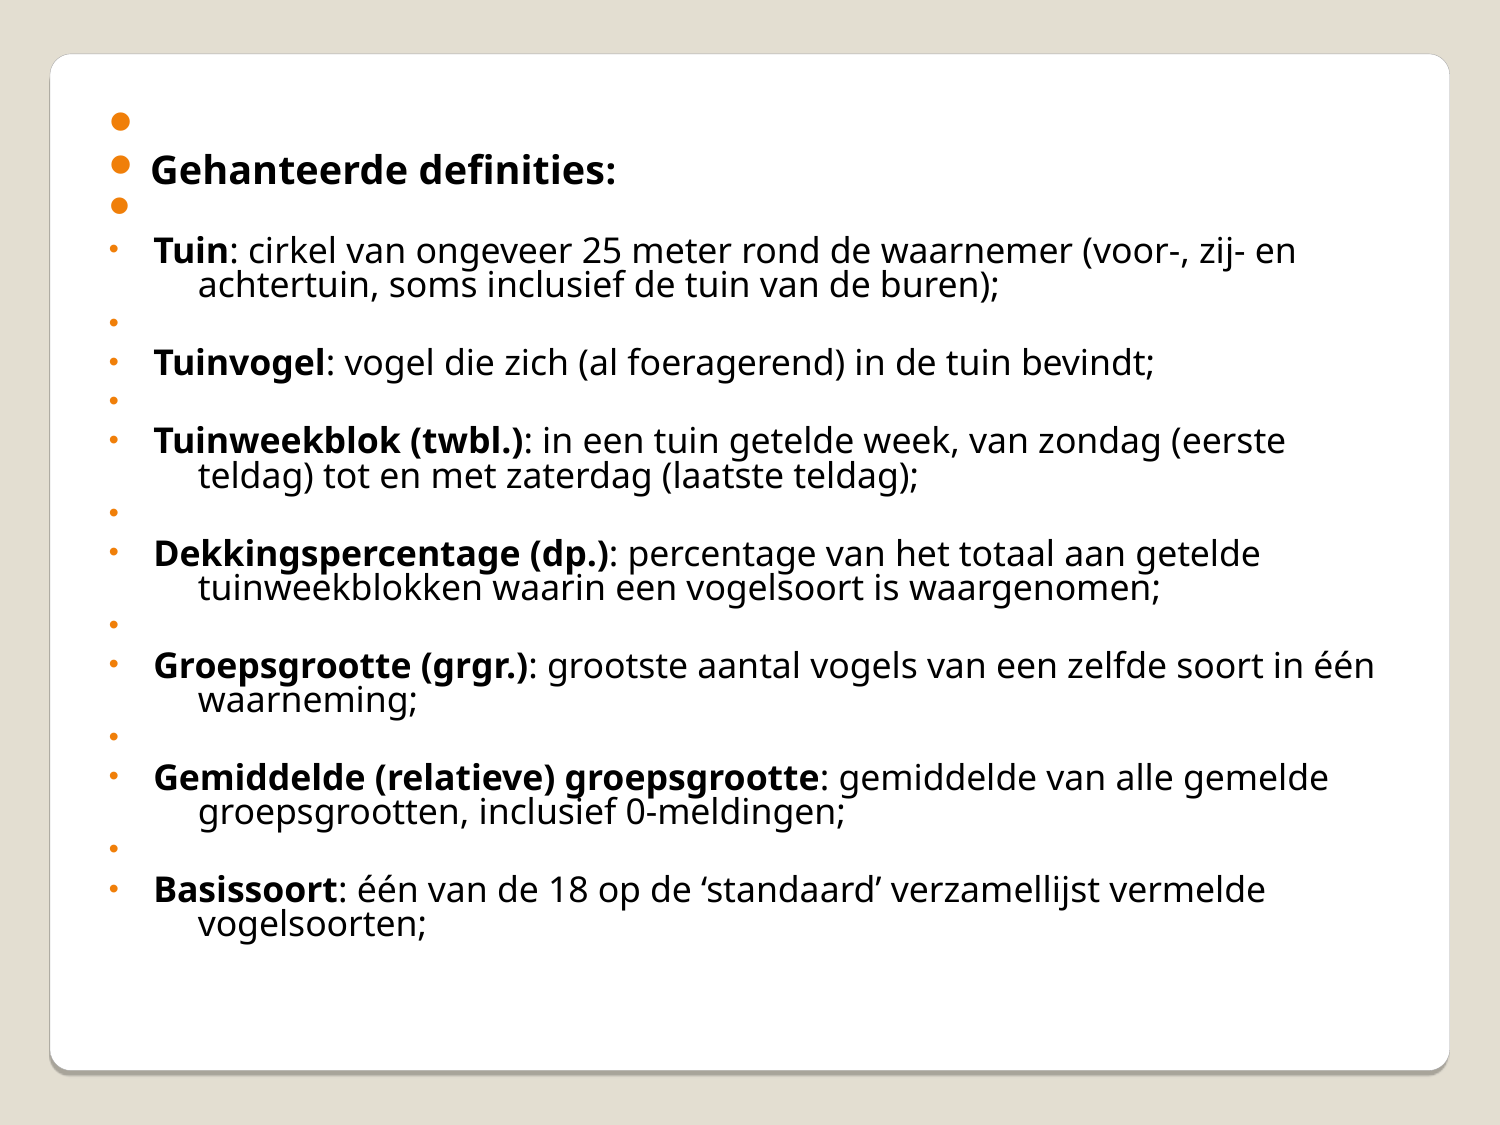

# Gehanteerde definities:
Tuin: cirkel van ongeveer 25 meter rond de waarnemer (voor-, zij- en achtertuin, soms inclusief de tuin van de buren);
Tuinvogel: vogel die zich (al foeragerend) in de tuin bevindt;
Tuinweekblok (twbl.): in een tuin getelde week, van zondag (eerste teldag) tot en met zaterdag (laatste teldag);
Dekkingspercentage (dp.): percentage van het totaal aan getelde tuinweekblokken waarin een vogelsoort is waargenomen;
Groepsgrootte (grgr.): grootste aantal vogels van een zelfde soort in één waarneming;
Gemiddelde (relatieve) groepsgrootte: gemiddelde van alle gemelde groepsgrootten, inclusief 0-meldingen;
Basissoort: één van de 18 op de ‘standaard’ verzamellijst vermelde vogelsoorten;